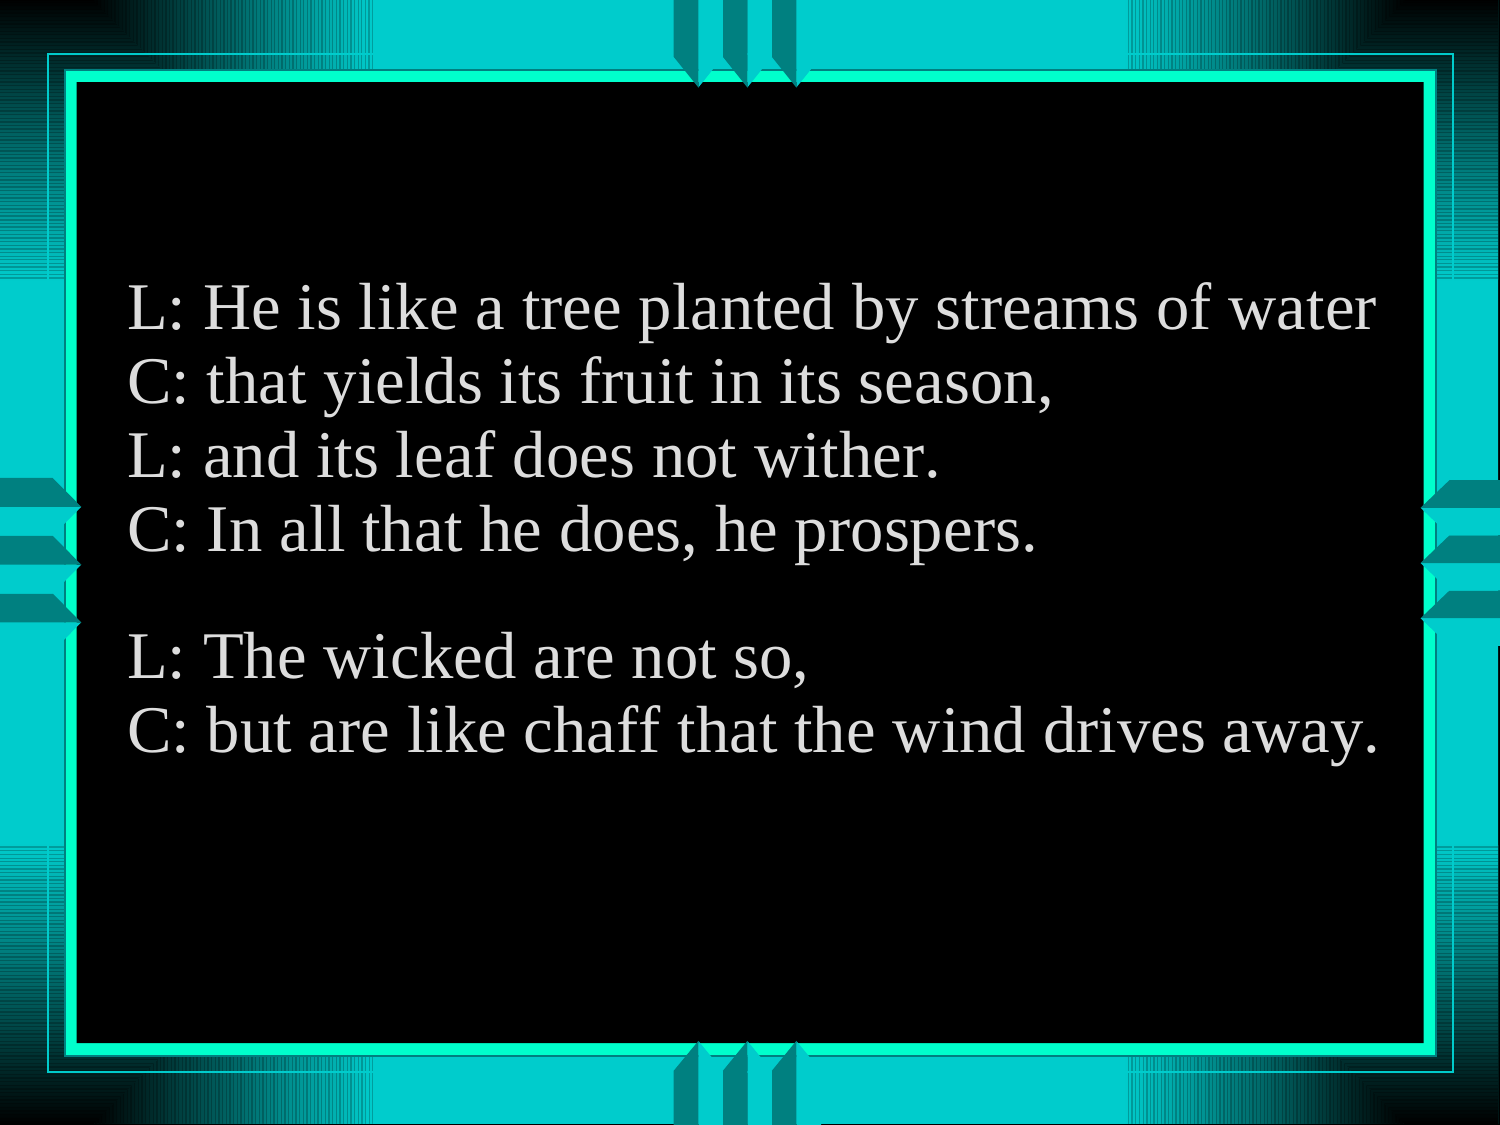

L: He is like a tree planted by streams of water
C: that yields its fruit in its season,
L: and its leaf does not wither.
C: In all that he does, he prospers.
L: The wicked are not so,
C: but are like chaff that the wind drives away.